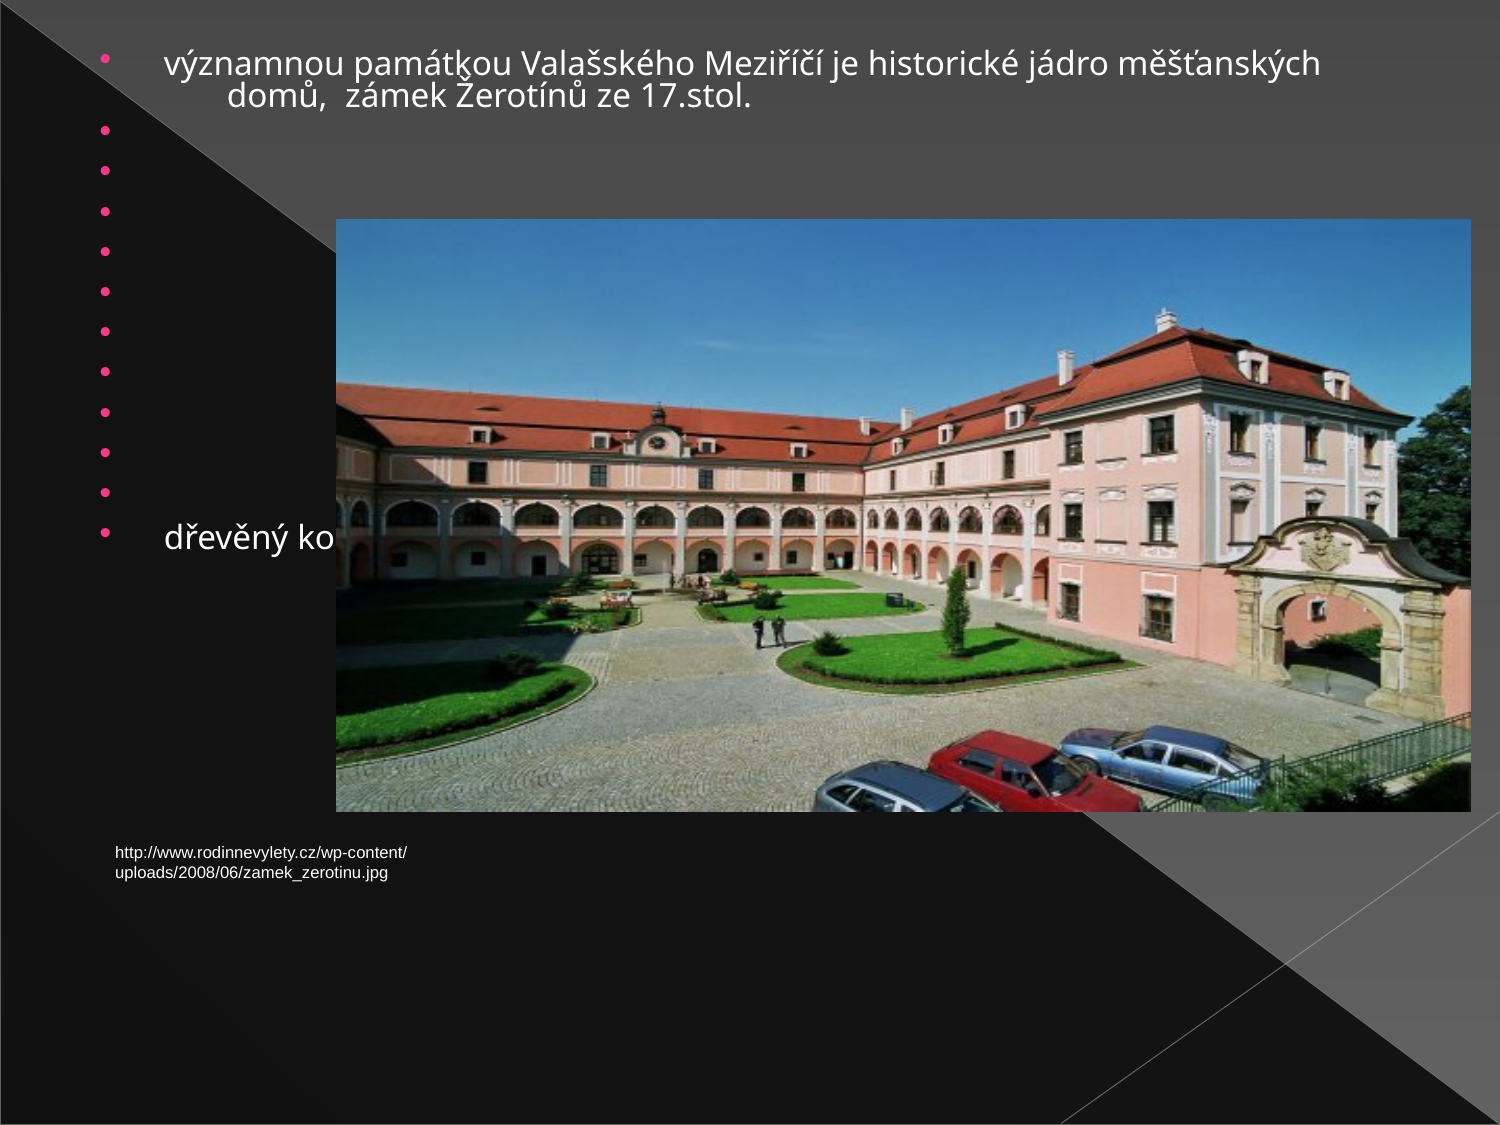

významnou památkou Valašského Meziříčí je historické jádro měšťanských domů, zámek Žerotínů ze 17.stol.
dřevěný kostel sv.Trojice z konce 16.stol.
#
http://www.rodinnevylety.cz/wp-content/uploads/2008/06/zamek_zerotinu.jpg